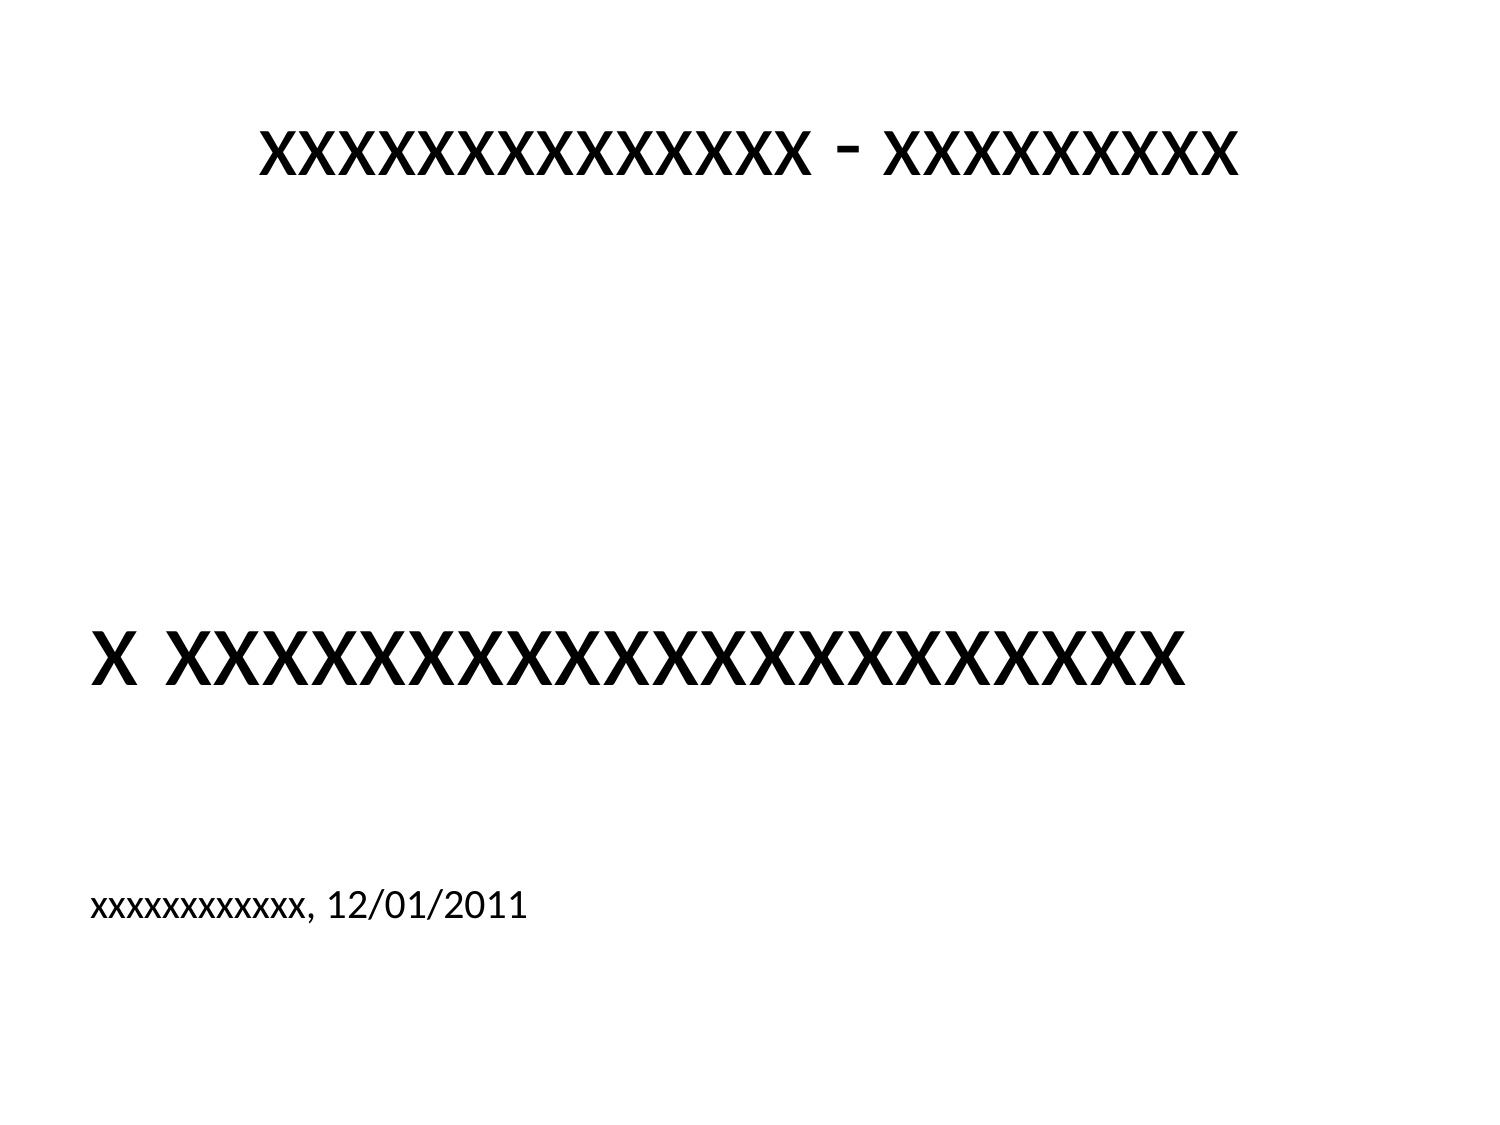

# xxxxxxxxxxxxxx - xxxxxxxxx
x xxxxxxxxxxxxxxxxxxxxx
xxxxxxxxxxxx, 12/01/2011